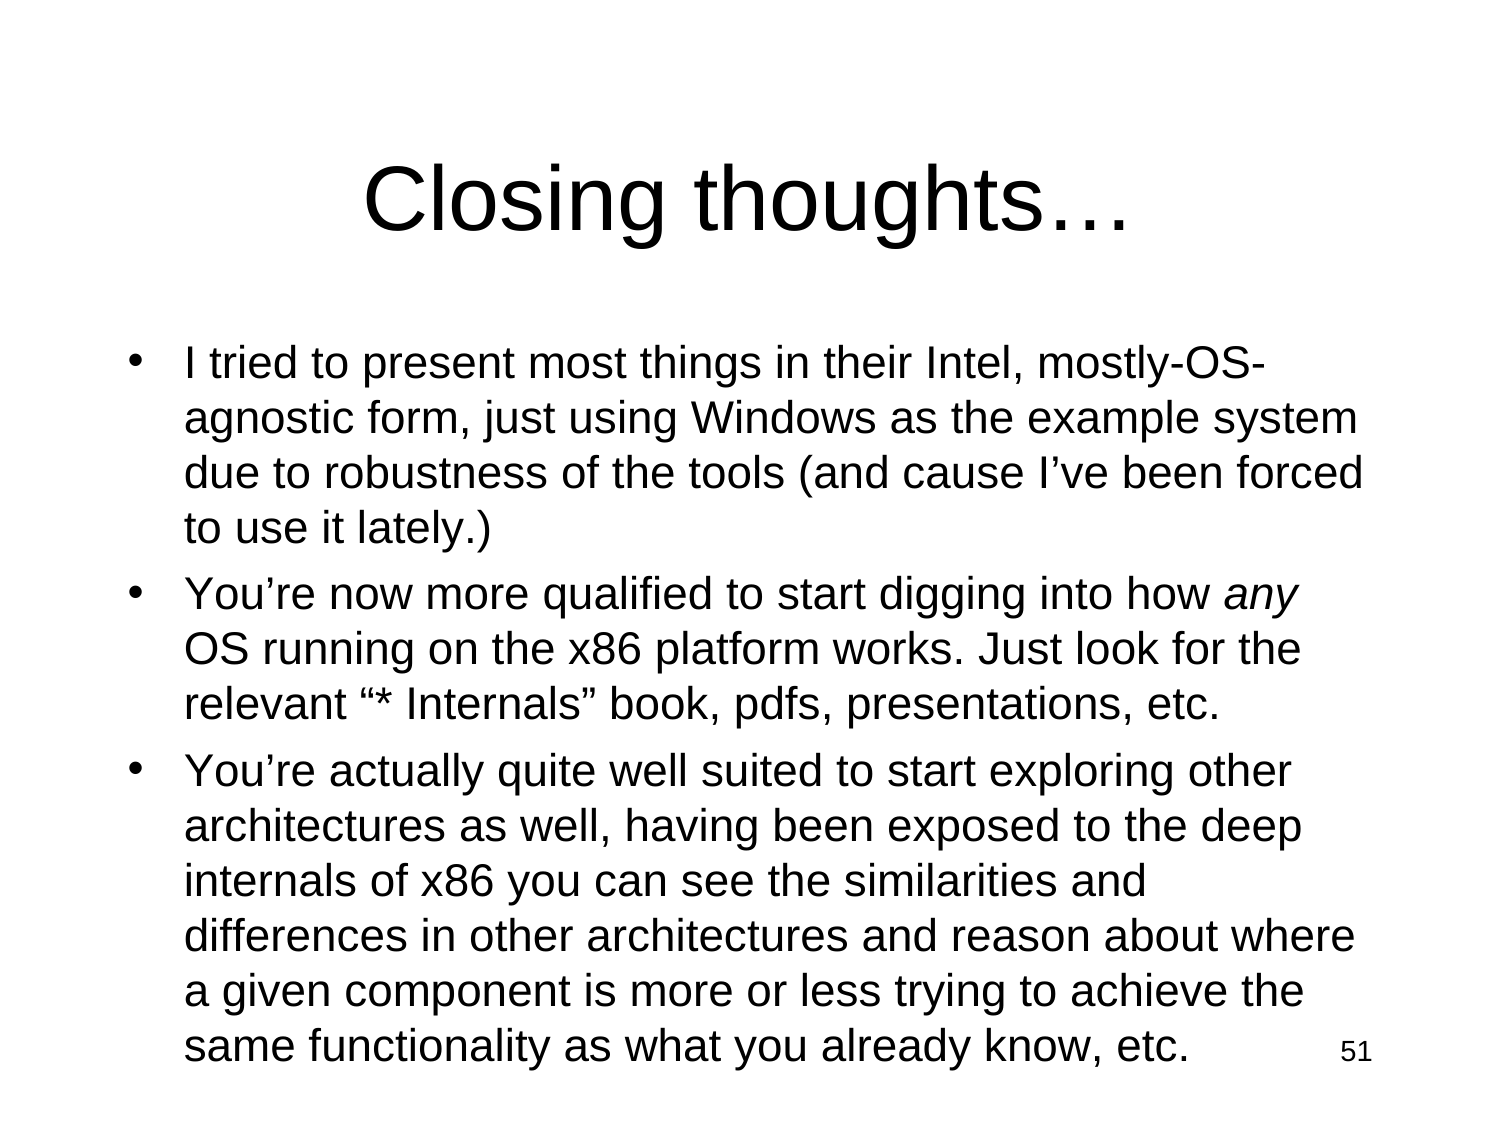

# Closing thoughts…
I tried to present most things in their Intel, mostly-OS-agnostic form, just using Windows as the example system due to robustness of the tools (and cause I’ve been forced to use it lately.)
You’re now more qualified to start digging into how any OS running on the x86 platform works. Just look for the relevant “* Internals” book, pdfs, presentations, etc.
You’re actually quite well suited to start exploring other architectures as well, having been exposed to the deep internals of x86 you can see the similarities and differences in other architectures and reason about where a given component is more or less trying to achieve the same functionality as what you already know, etc.